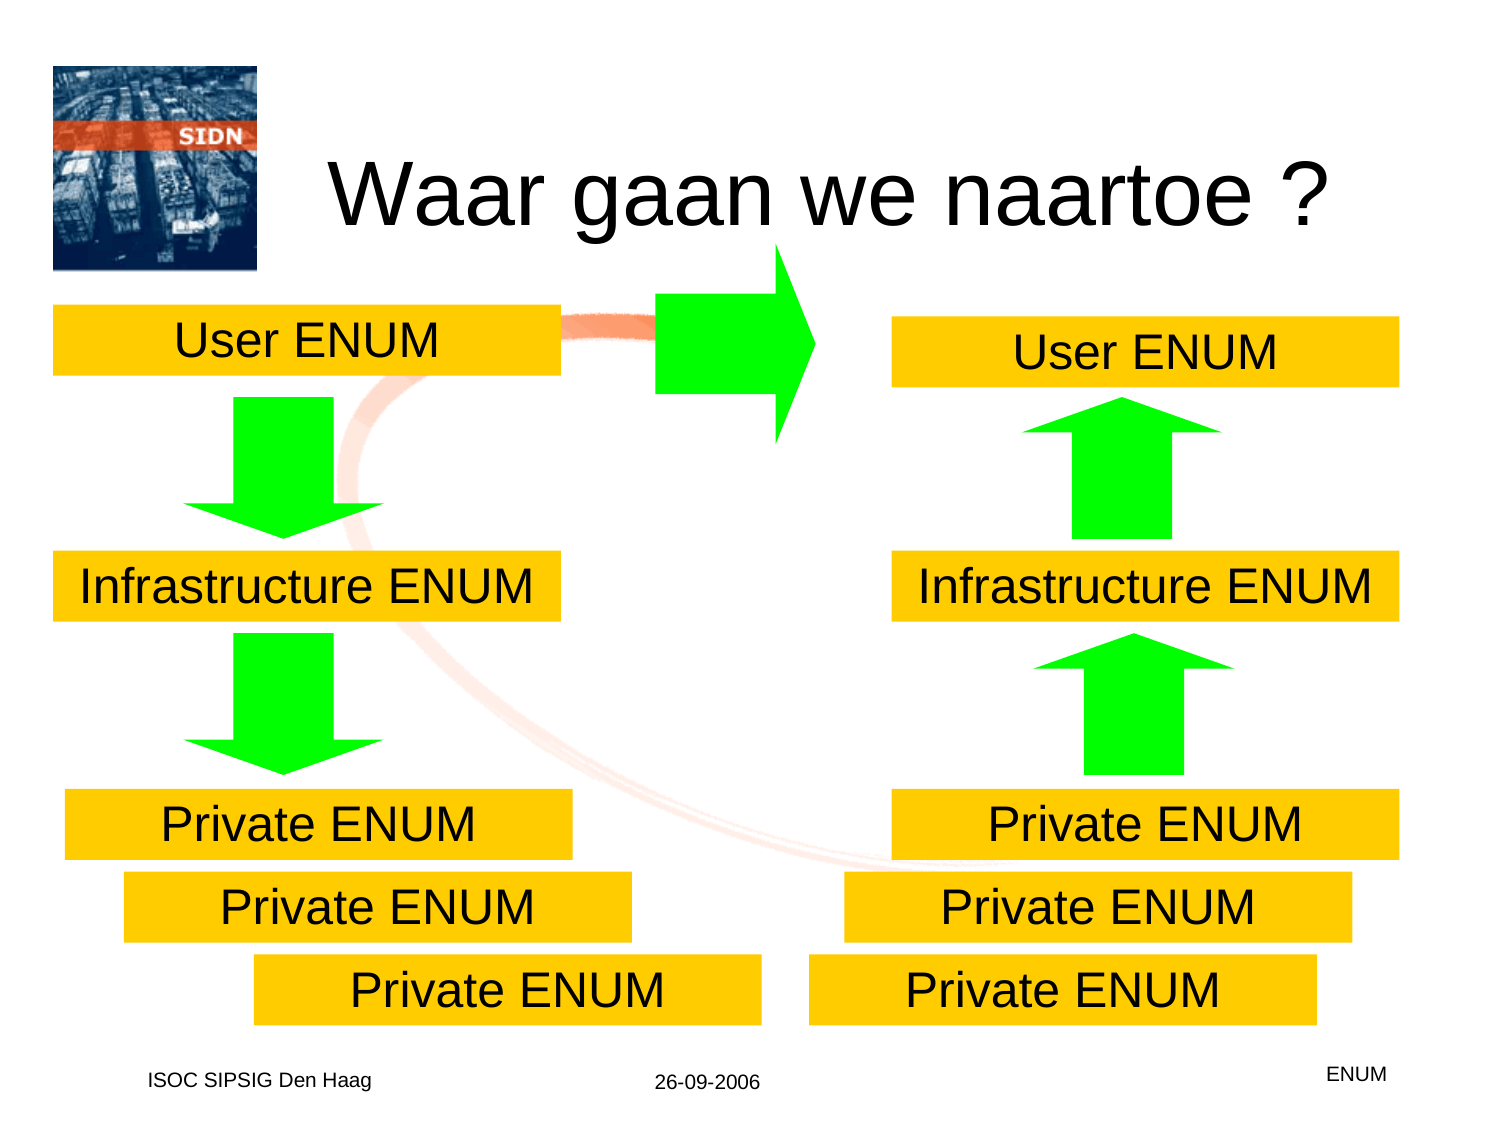

# Waar gaan we naartoe ?
User ENUM
User ENUM
Infrastructure ENUM
Infrastructure ENUM
Private ENUM
Private ENUM
Private ENUM
Private ENUM
Private ENUM
Private ENUM